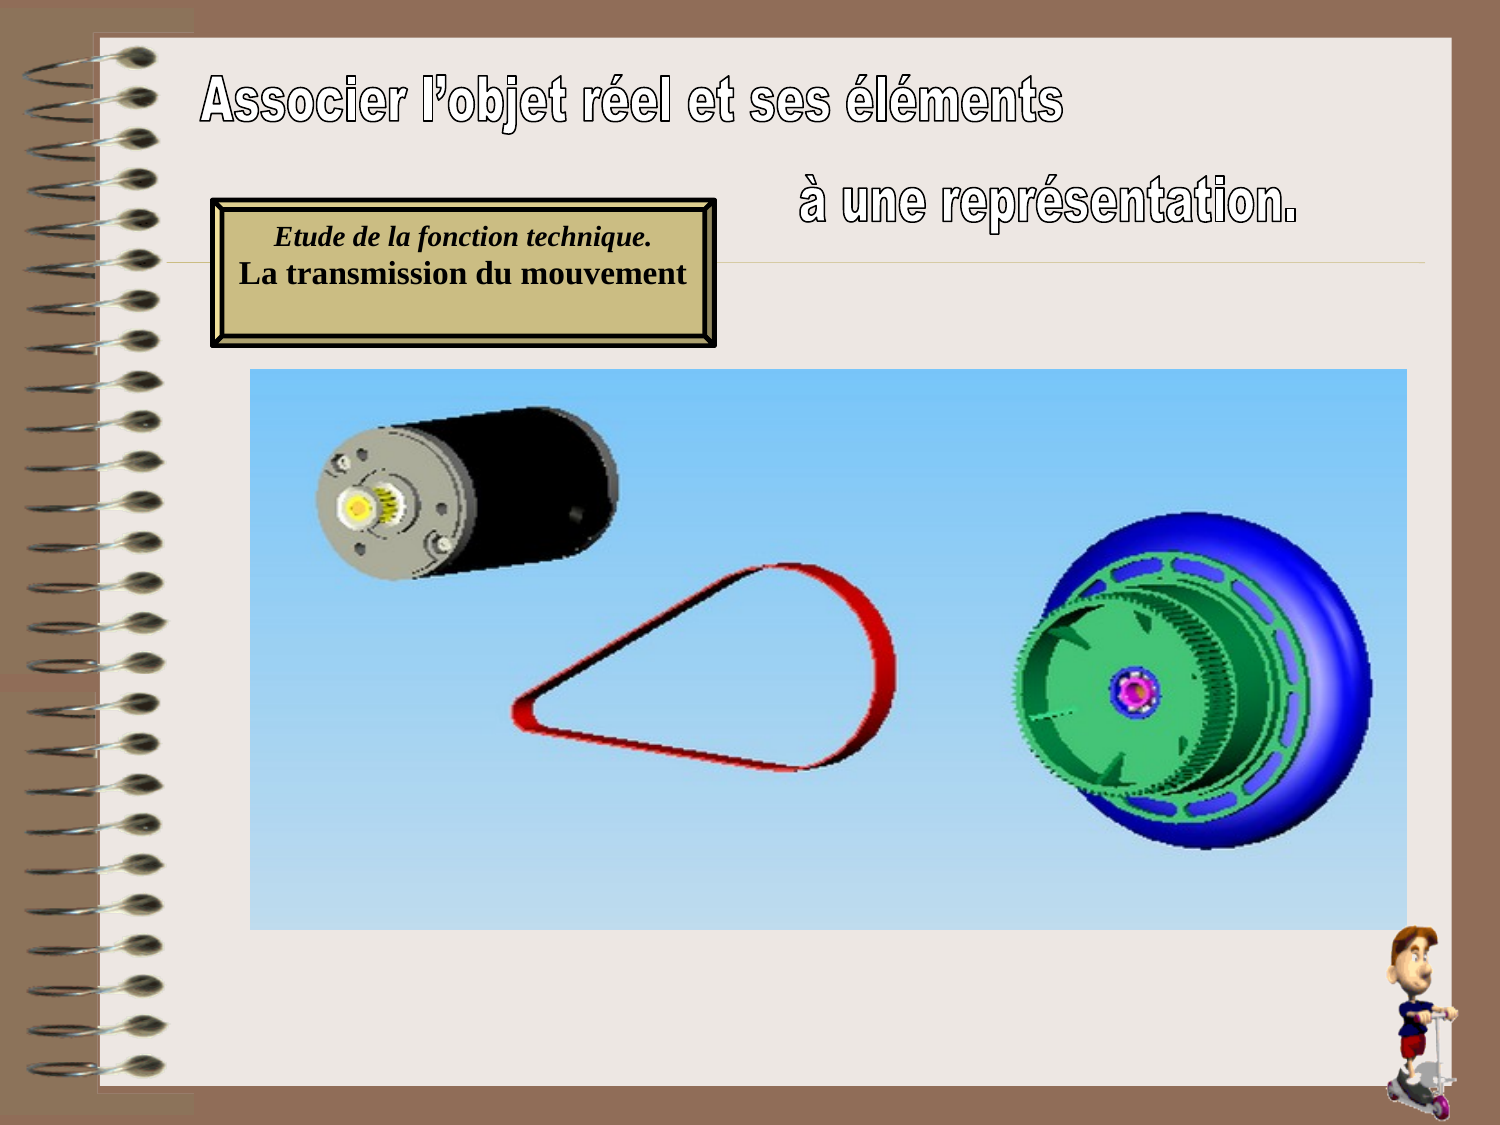

Etude de la fonction technique.
La transmission du mouvement